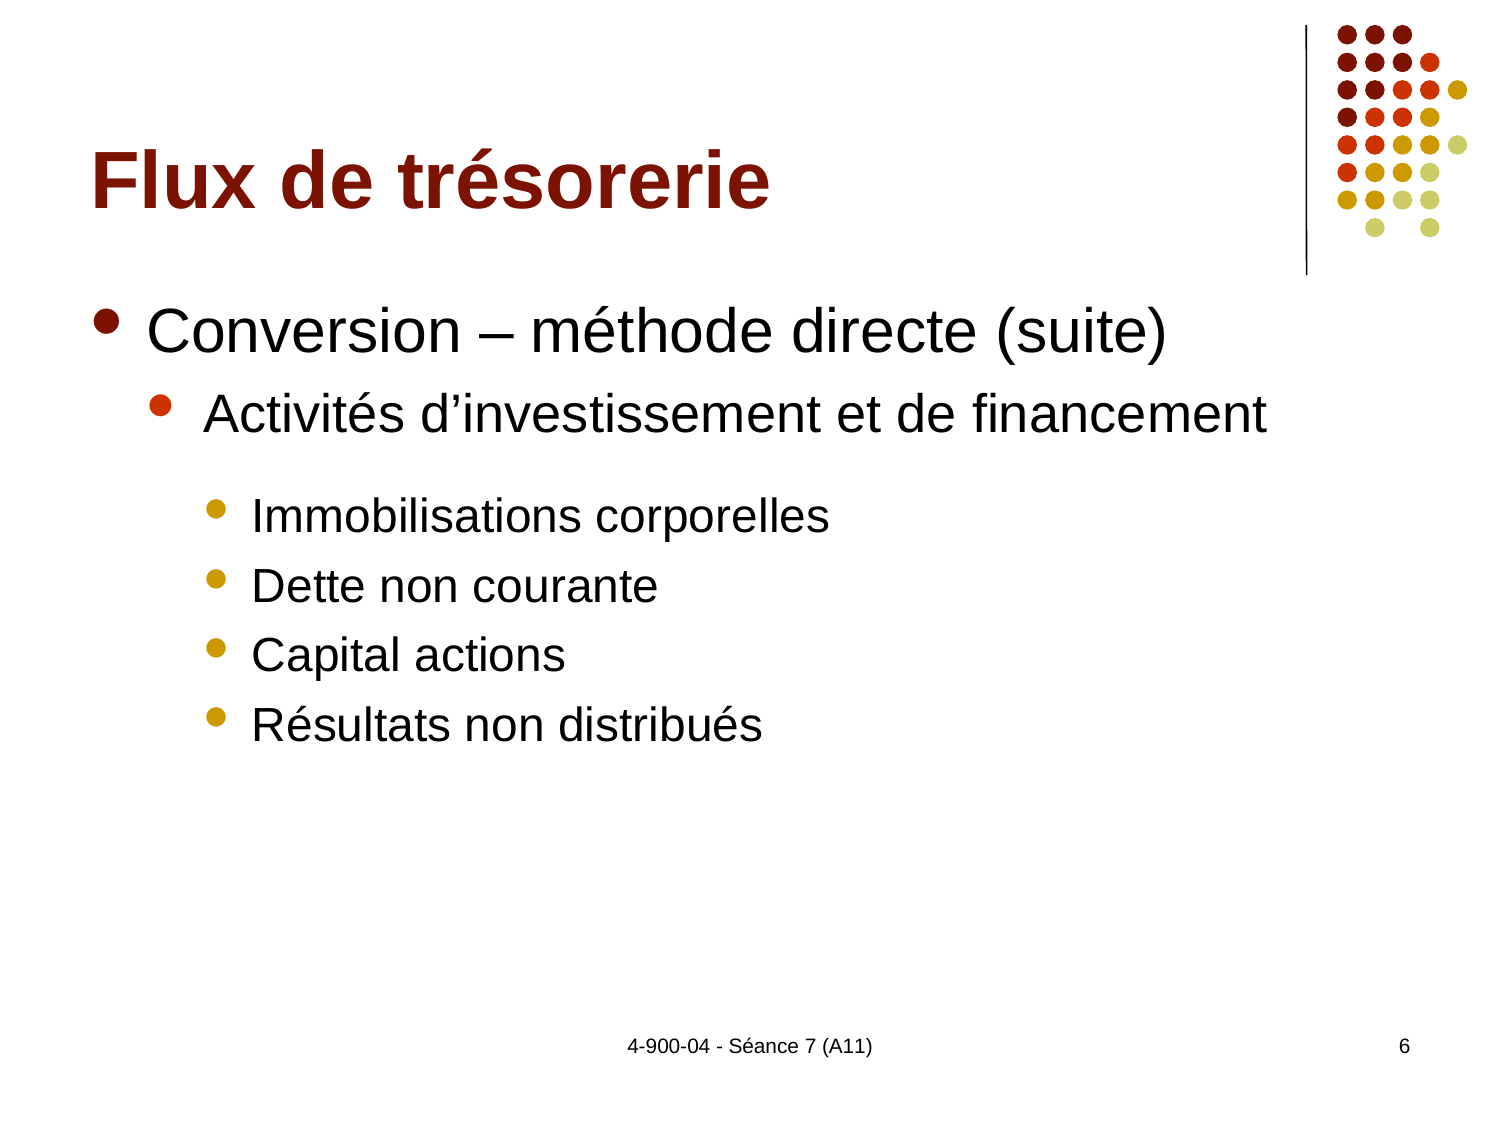

Flux de trésorerie
Conversion – méthode directe (suite)
Activités d’investissement et de financement
Immobilisations corporelles
Dette non courante
Capital actions
Résultats non distribués
4-900-04 - Séance 7 (A11)